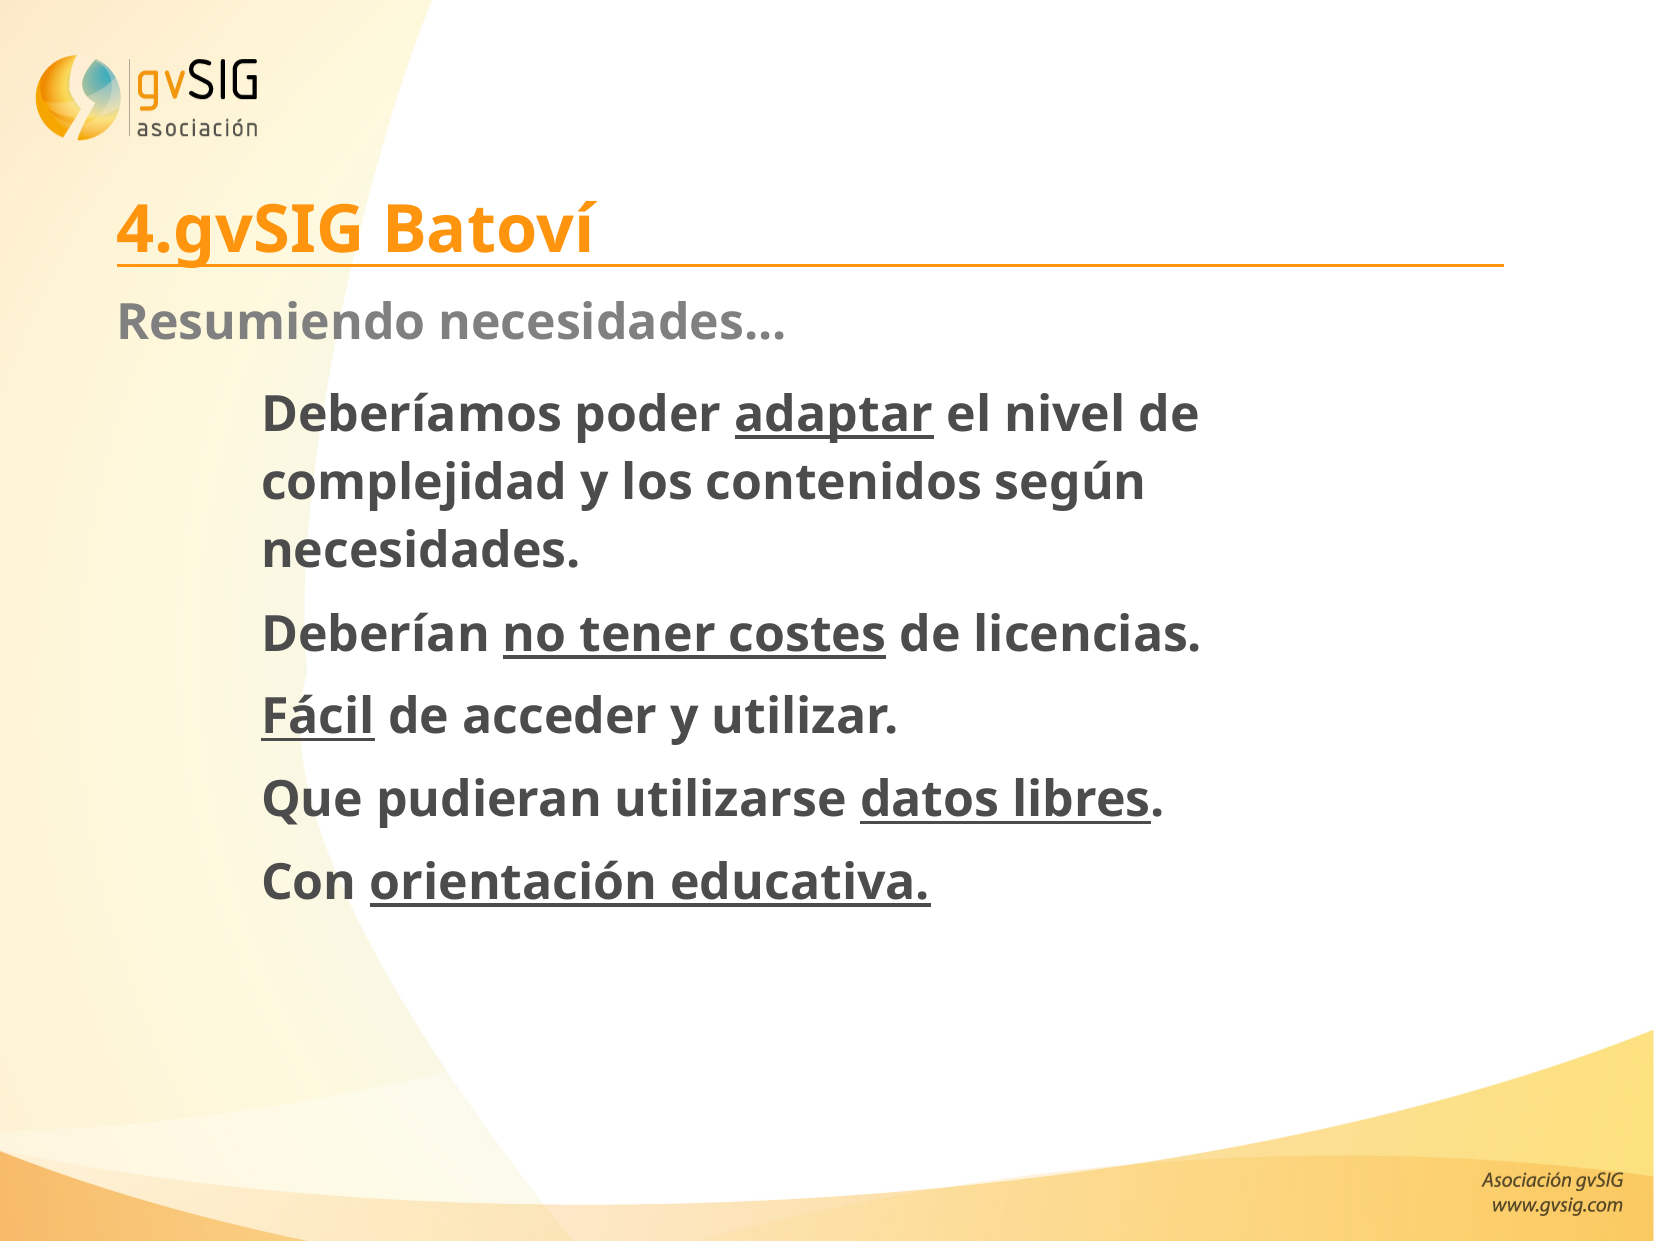

# 4.gvSIG Batoví
Resumiendo necesidades...
Deberíamos poder adaptar el nivel de complejidad y los contenidos según necesidades.
Deberían no tener costes de licencias.
Fácil de acceder y utilizar.
Que pudieran utilizarse datos libres.
Con orientación educativa.